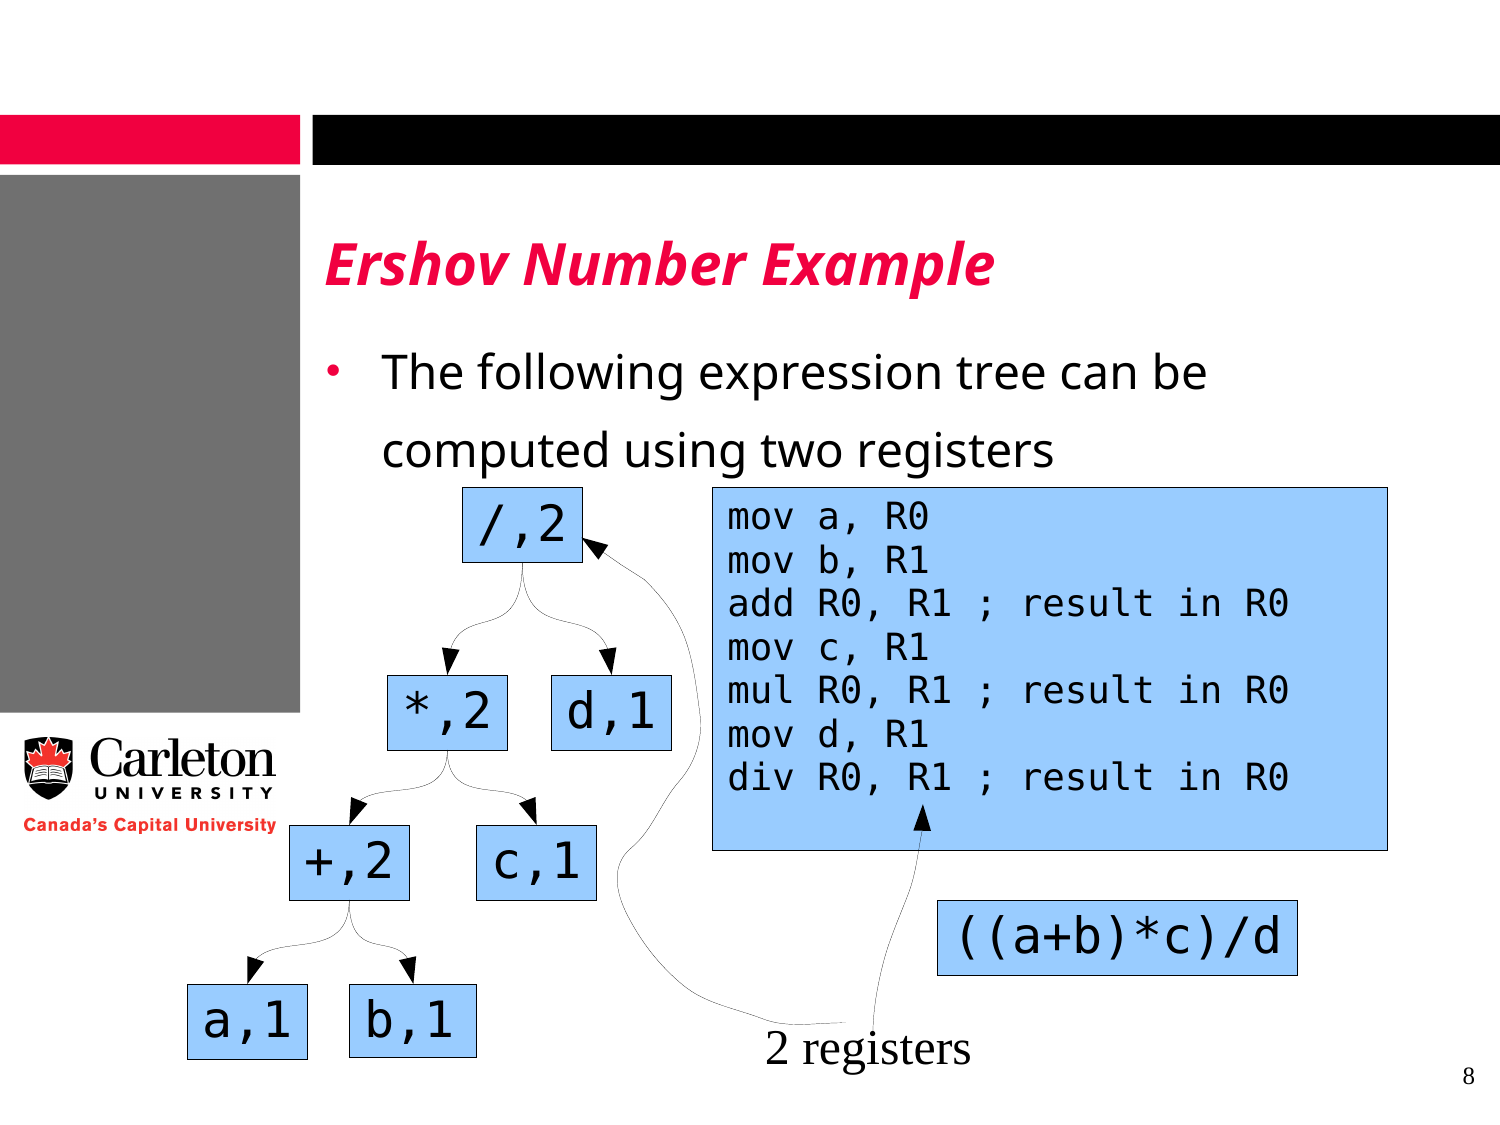

# Ershov Number Example
The following expression tree can be computed using two registers
/,2
mov a, R0
mov b, R1
add R0, R1 ; result in R0
mov c, R1
mul R0, R1 ; result in R0
mov d, R1
div R0, R1 ; result in R0
*,2
d,1
+,2
c,1
((a+b)*c)/d
a,1
b,1
2 registers
8